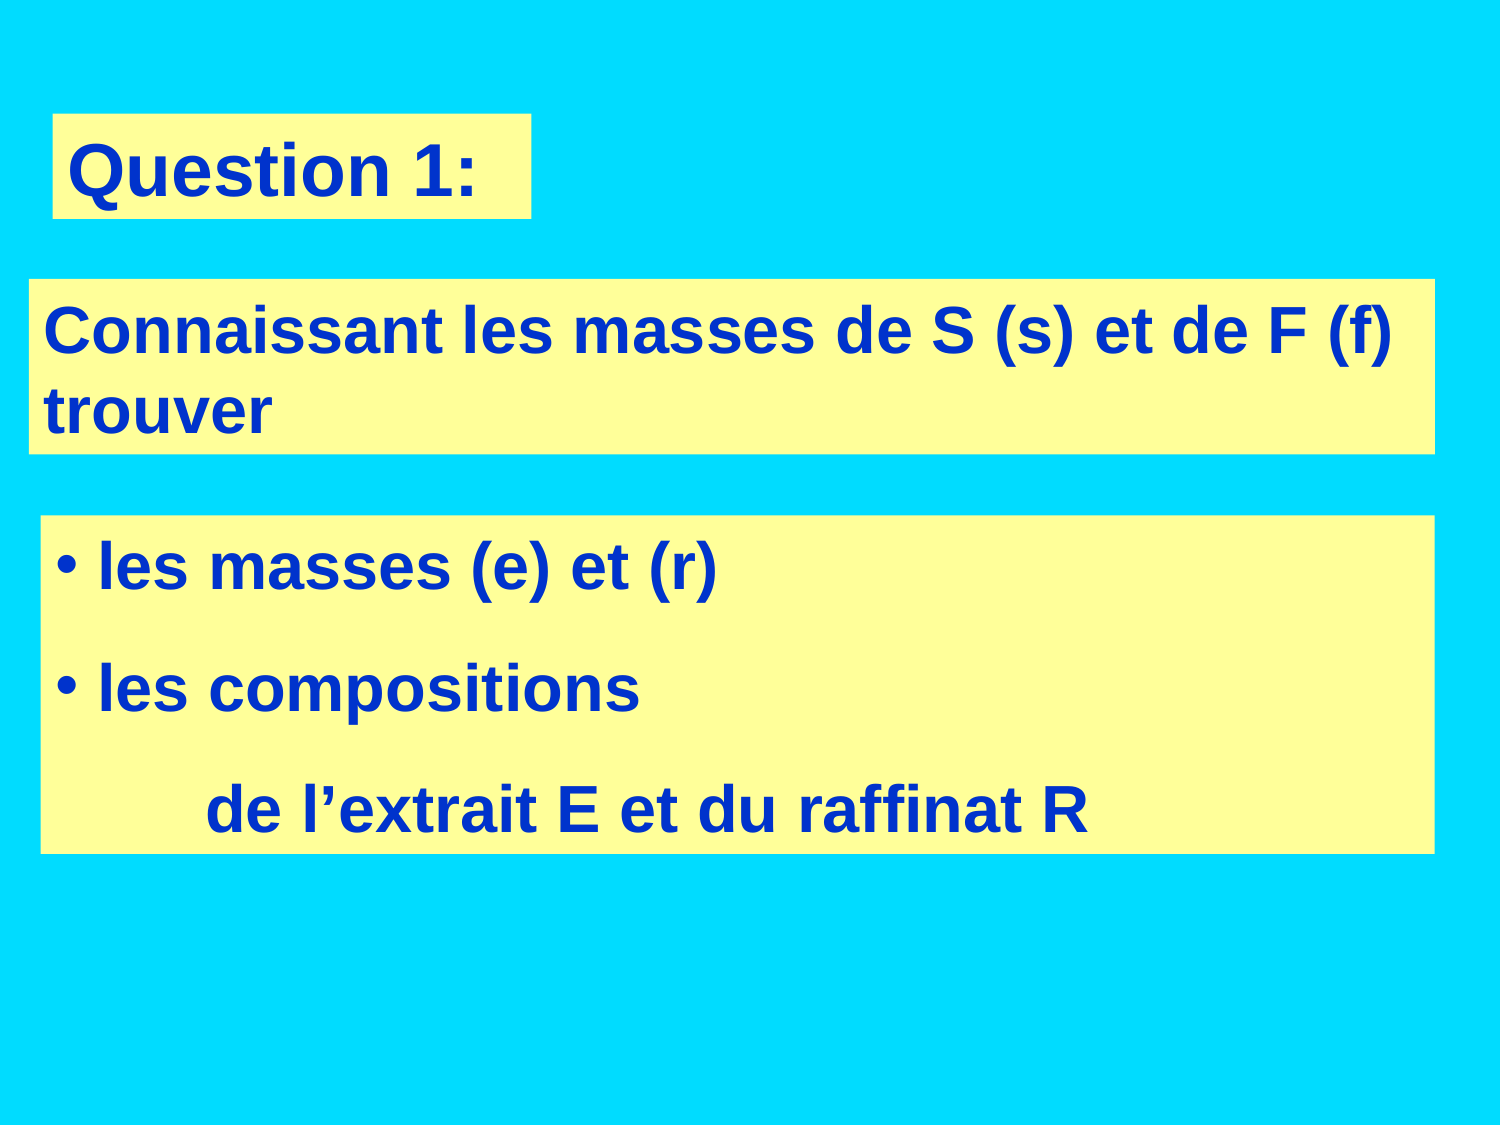

Question 1:
Connaissant les masses de S (s) et de F (f) trouver
 les masses (e) et (r)‏
 les compositions
	de l’extrait E et du raffinat R